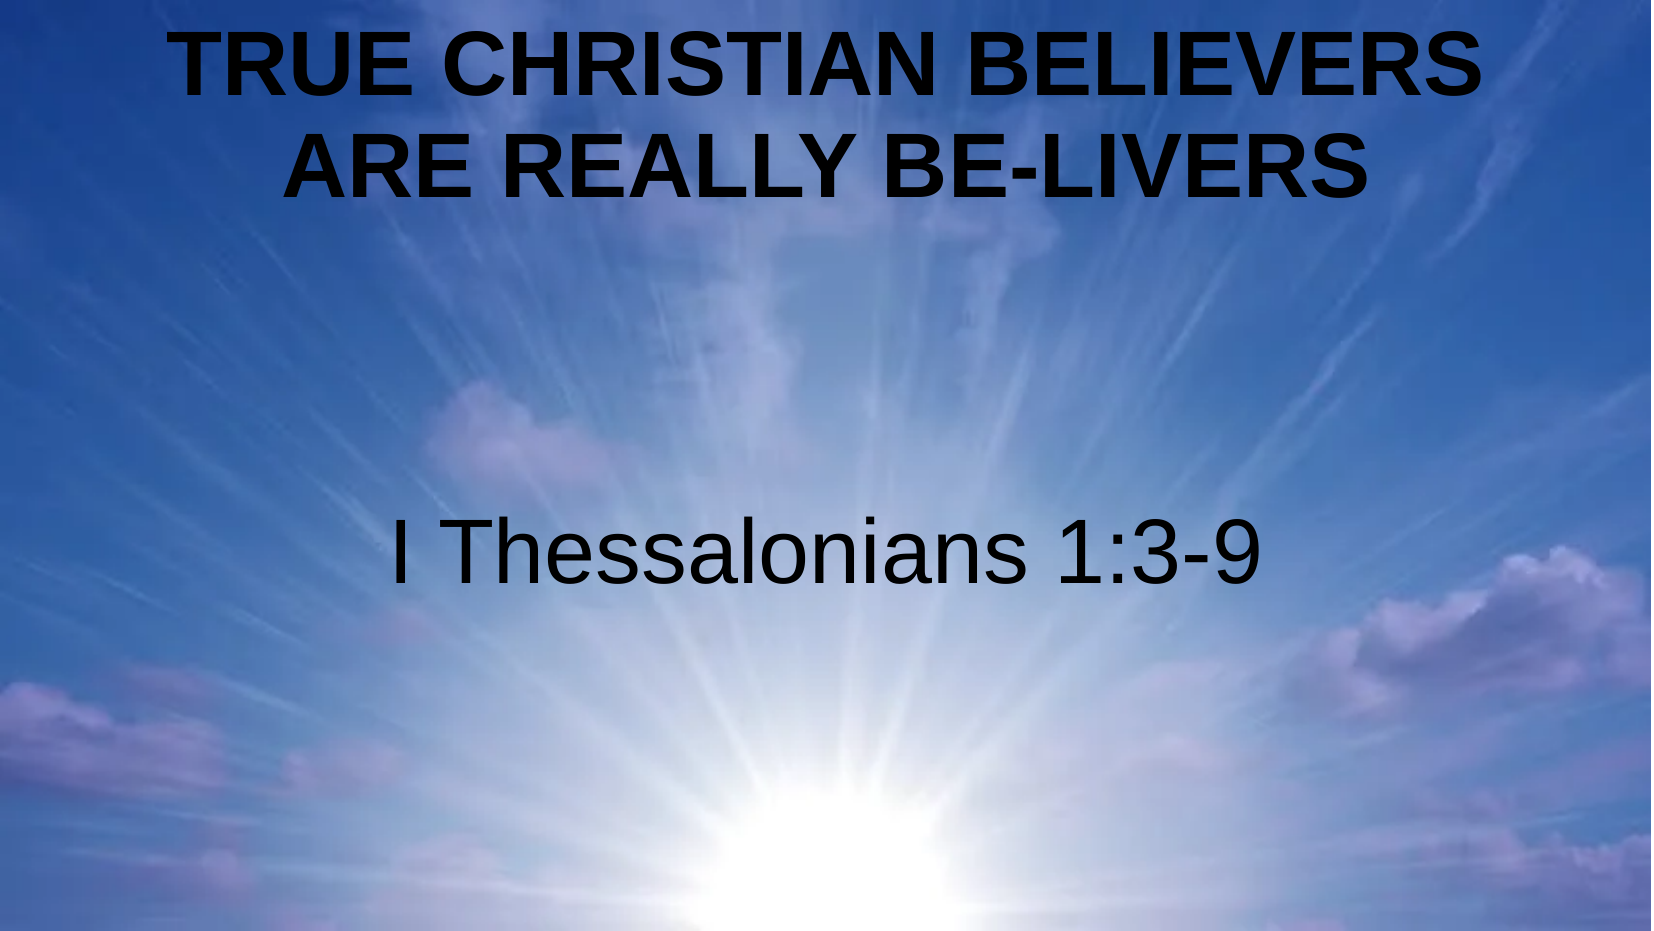

# TRUE CHRISTIAN BELIEVERS ARE REALLY BE-LIVERS
I Thessalonians 1:3-9